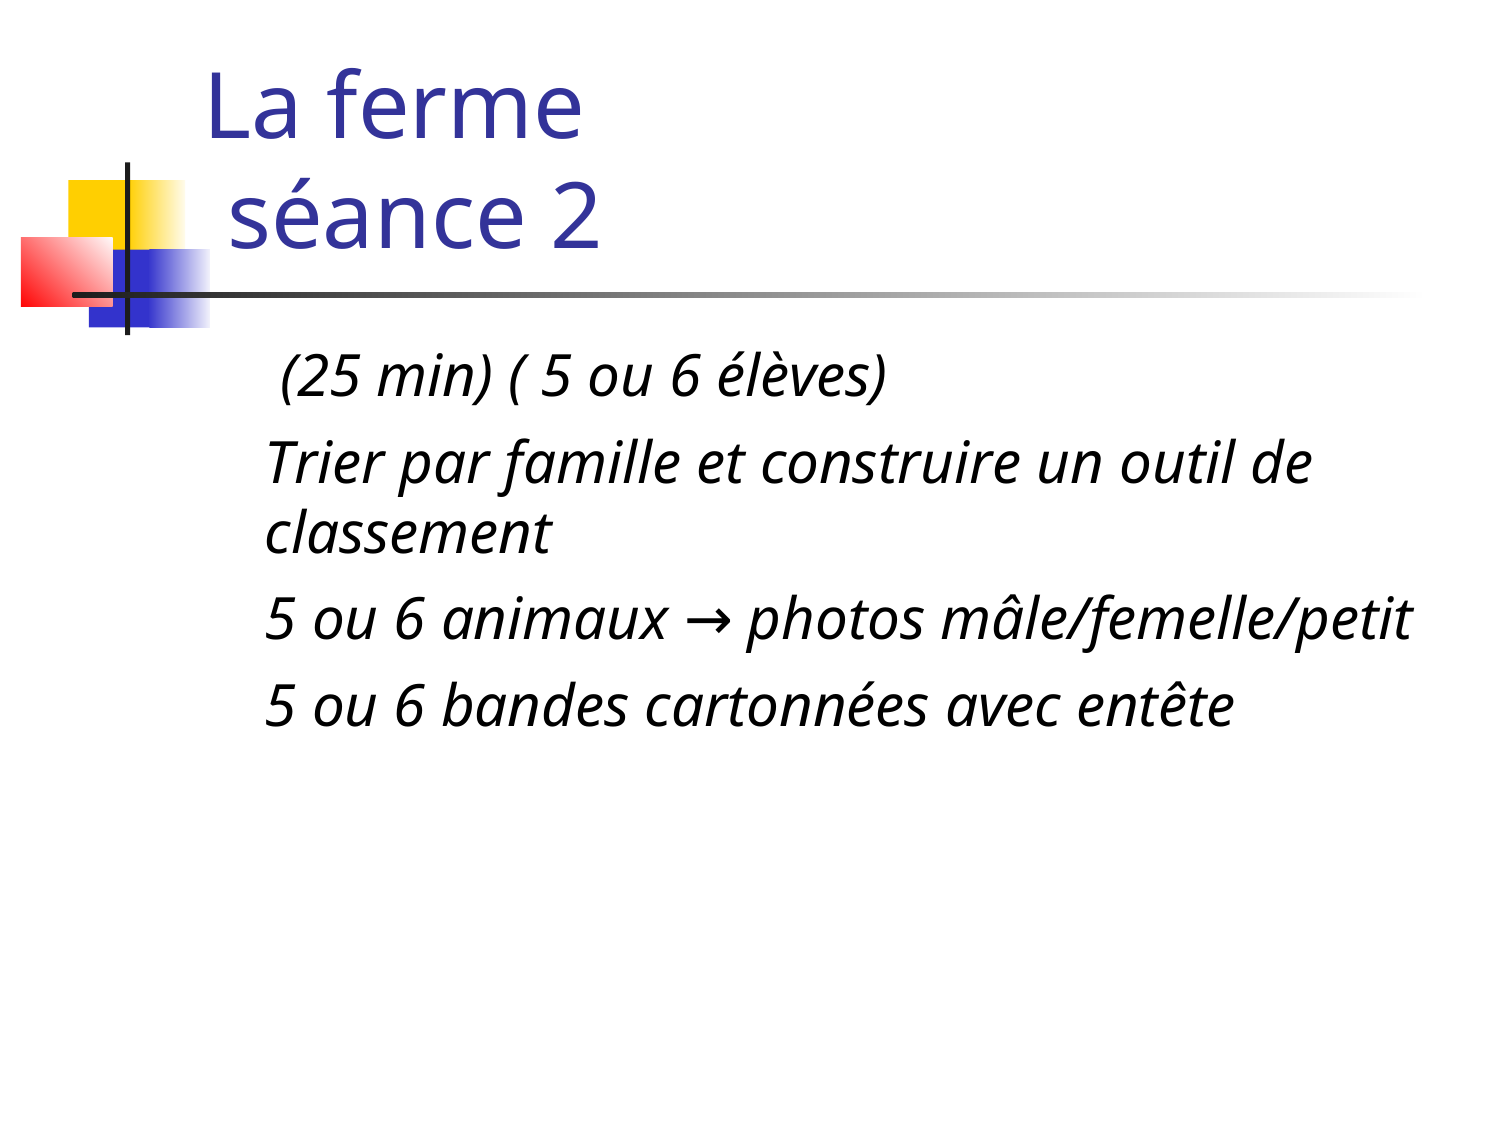

# La ferme séance 2
 (25 min) ( 5 ou 6 élèves)
Trier par famille et construire un outil de classement
5 ou 6 animaux → photos mâle/femelle/petit
5 ou 6 bandes cartonnées avec entête